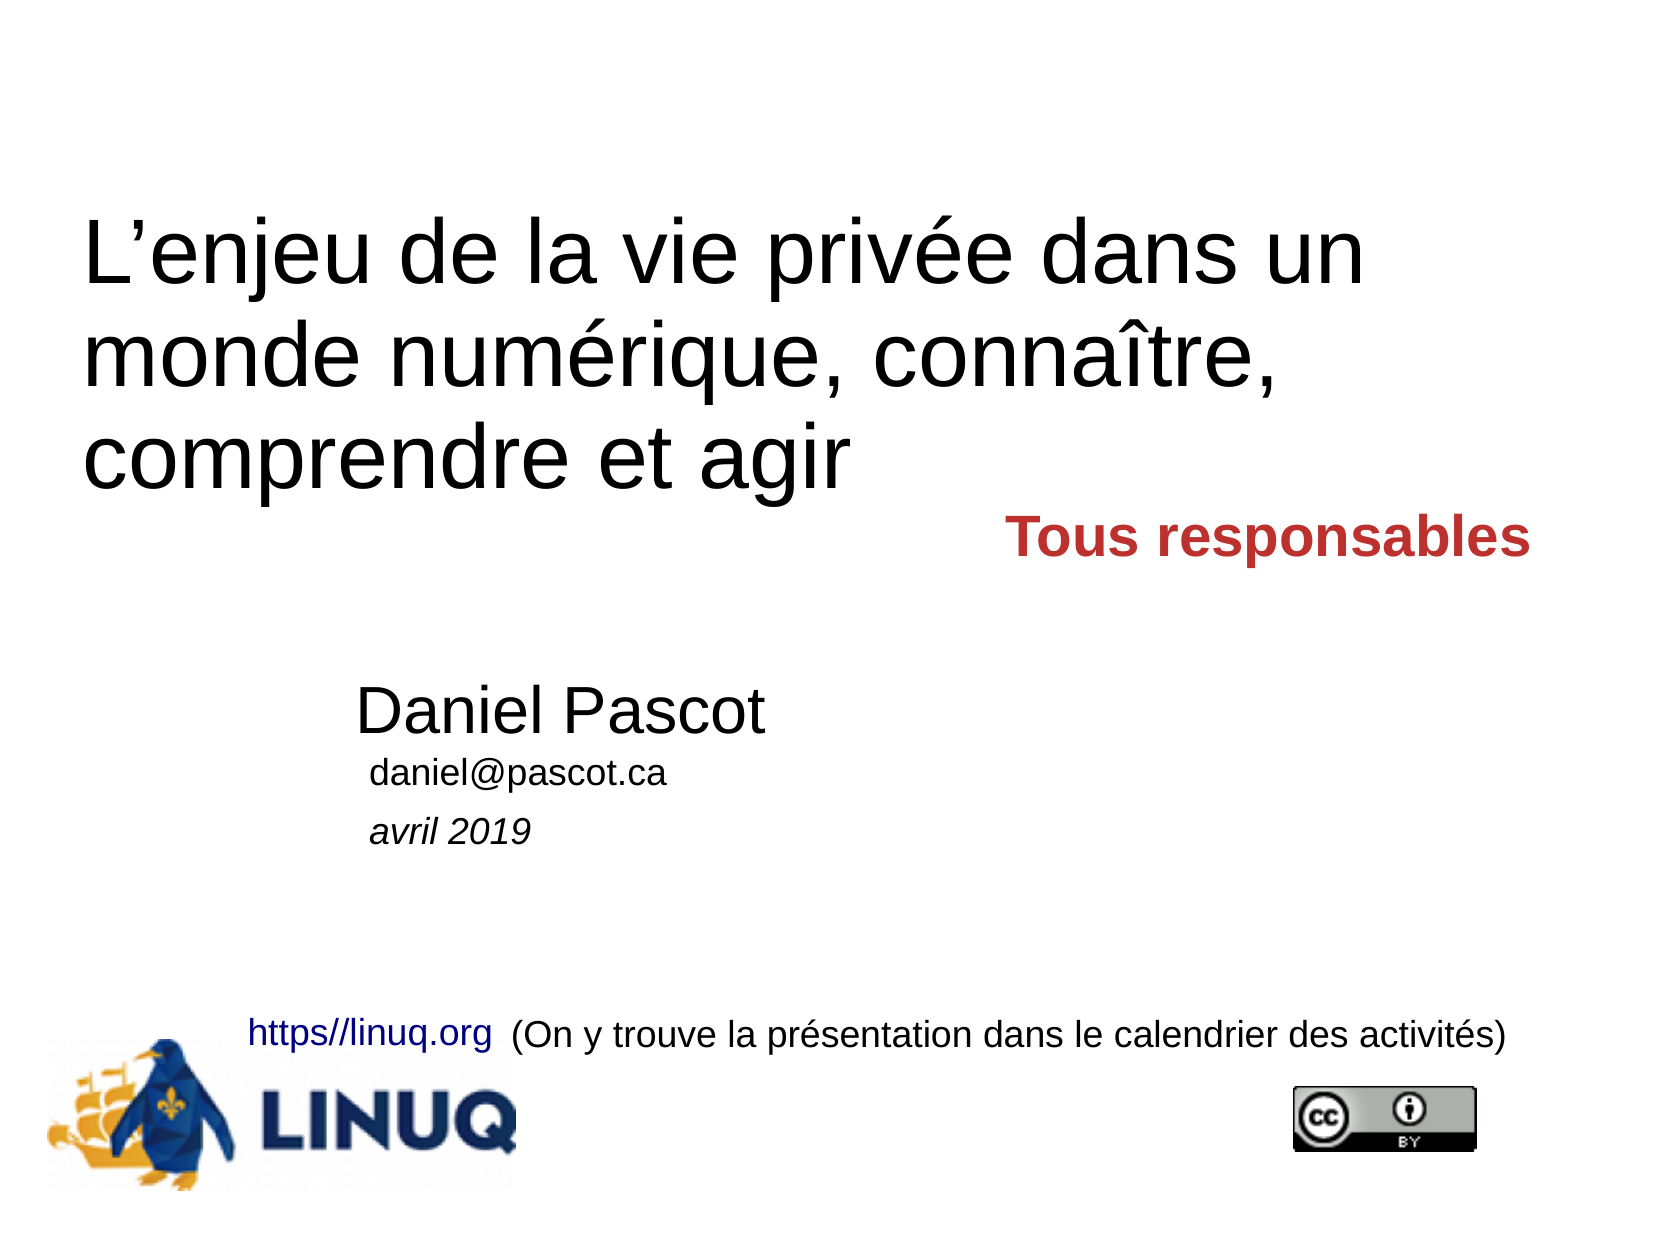

# L’enjeu de la vie privée dans un monde numérique, connaître, comprendre et agir
Tous responsables
Daniel Pascot
daniel@pascot.ca
avril 2019
https//linuq.org
(On y trouve la présentation dans le calendrier des activités)